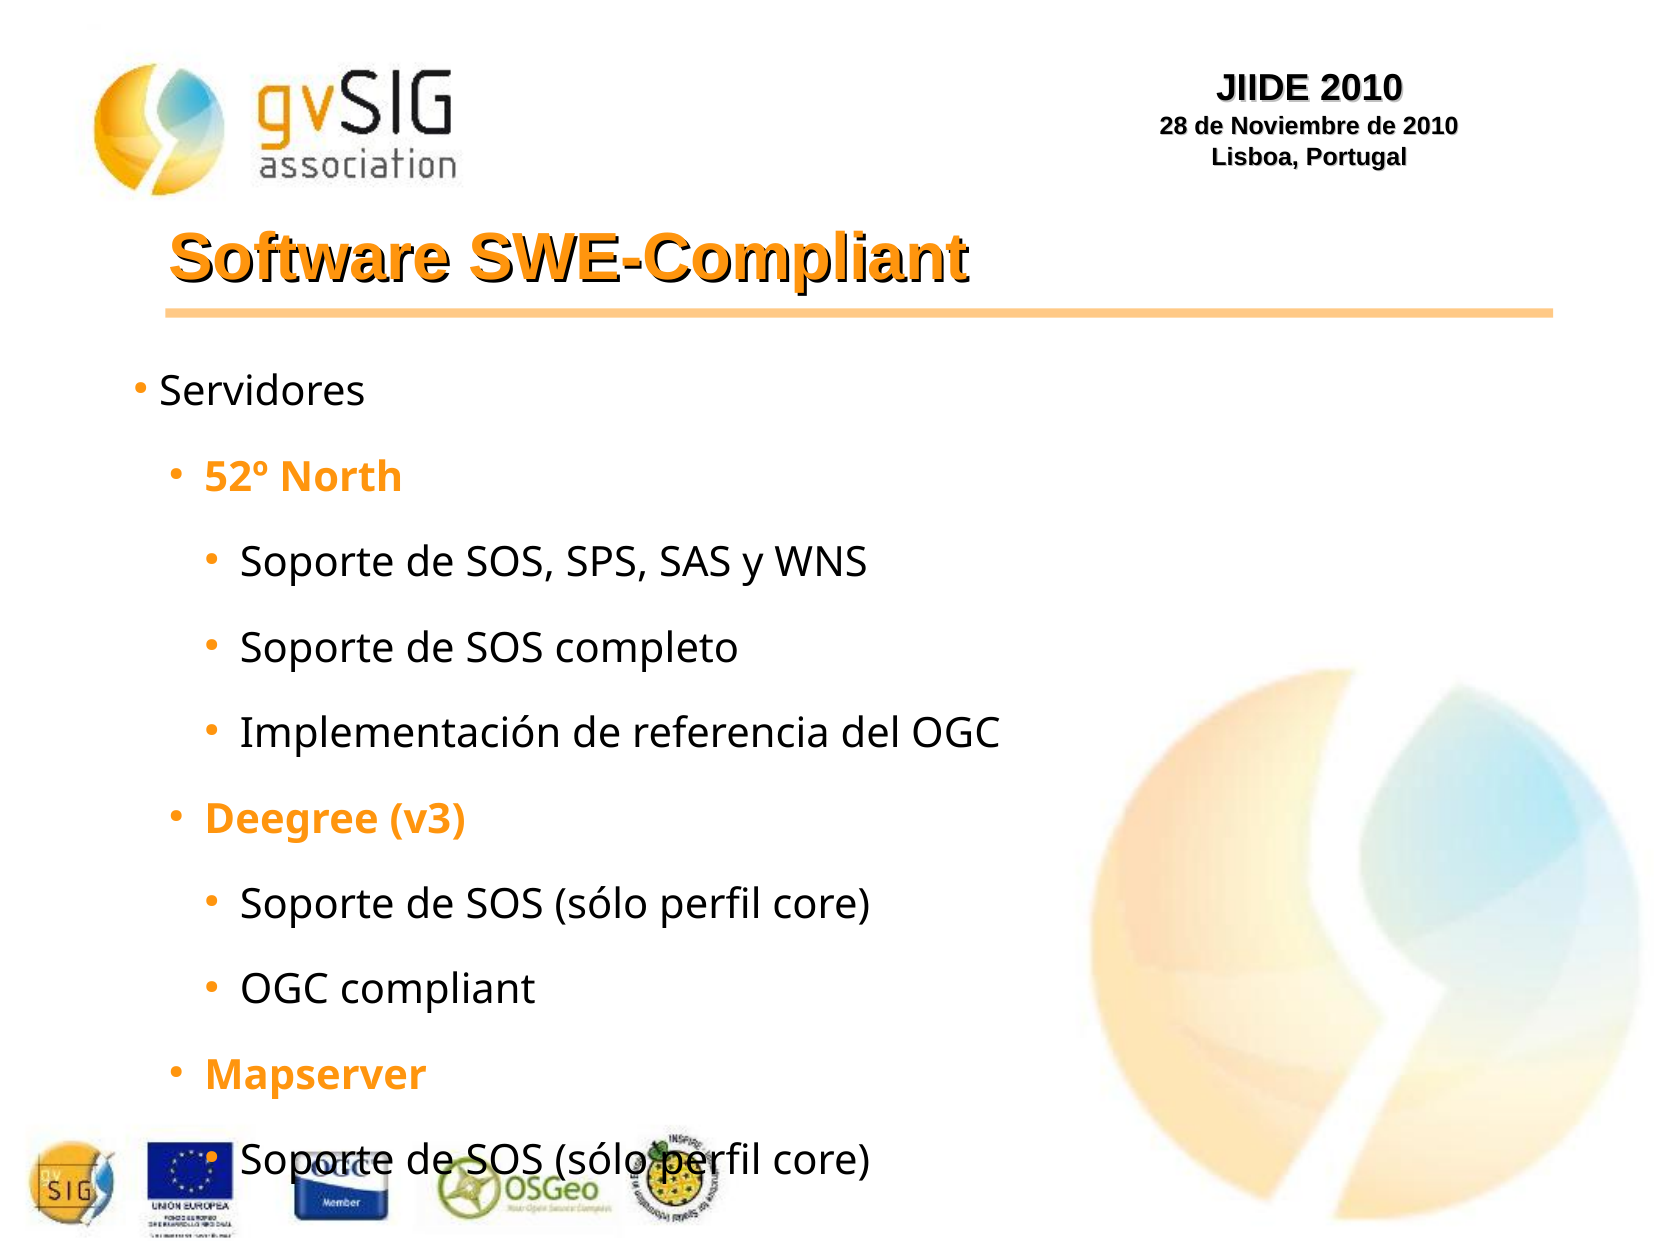

Software SWE-Compliant
 Servidores
52º North
Soporte de SOS, SPS, SAS y WNS
Soporte de SOS completo
Implementación de referencia del OGC
Deegree (v3)
Soporte de SOS (sólo perfil core)
OGC compliant
Mapserver
Soporte de SOS (sólo perfil core)
25/10/2006